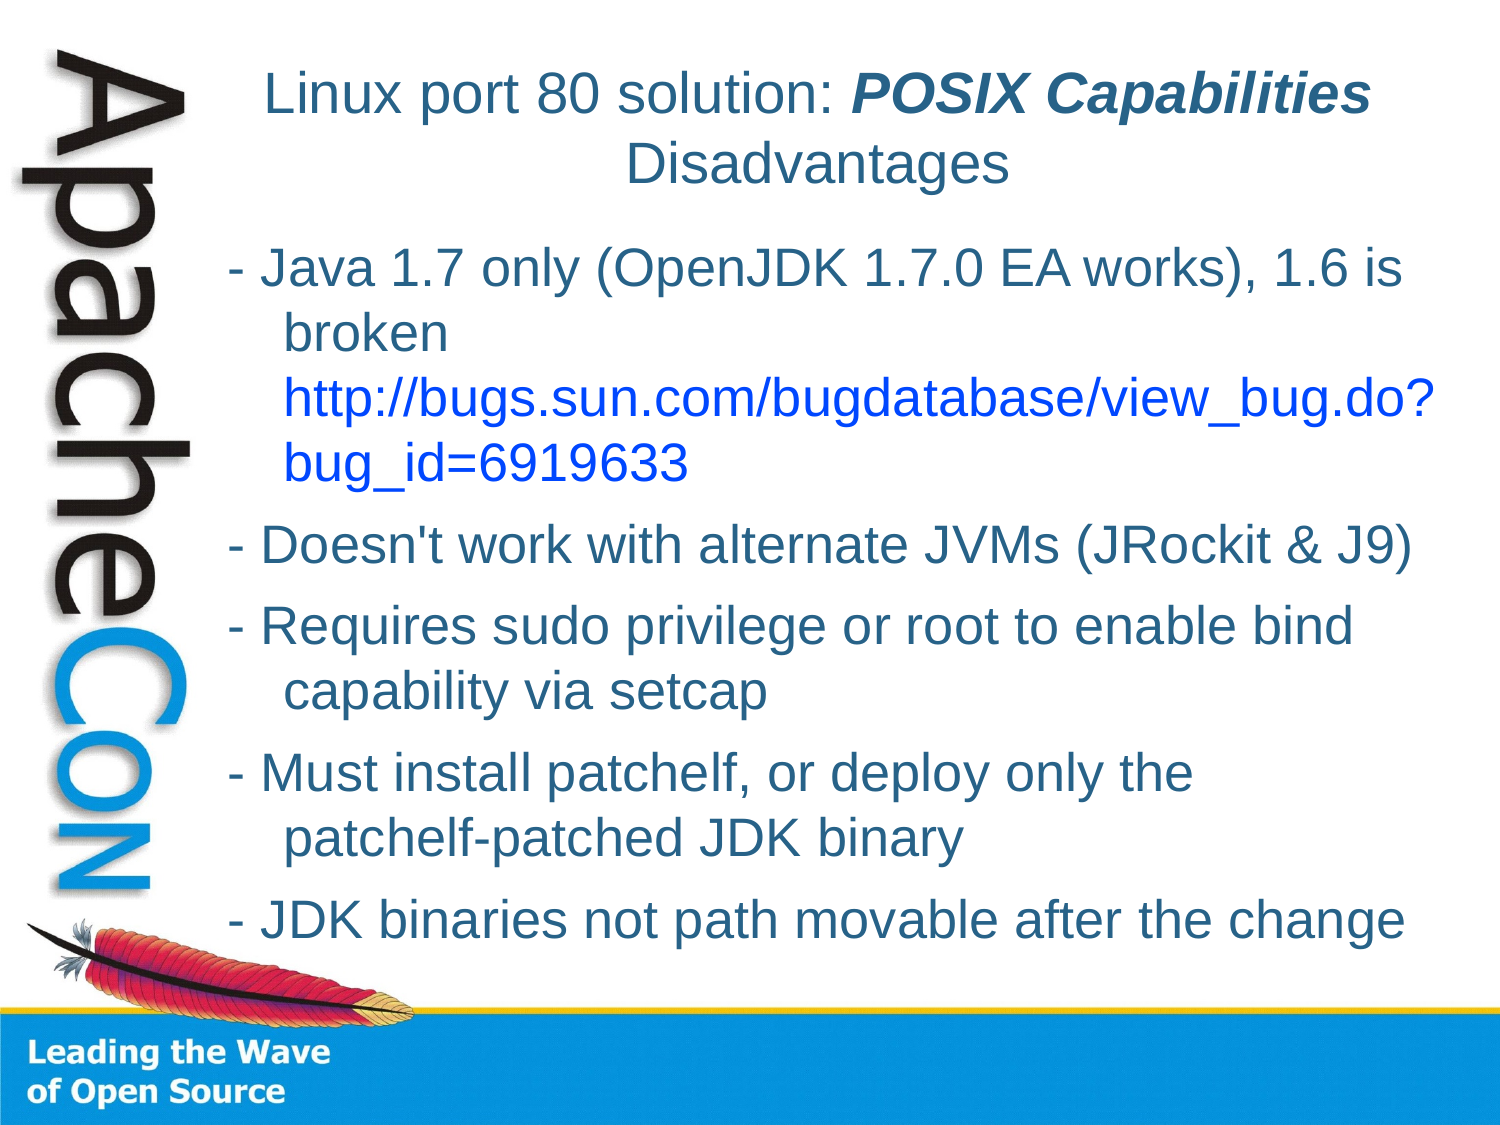

# Linux port 80 solution: POSIX Capabilities Disadvantages
- Java 1.7 only (OpenJDK 1.7.0 EA works), 1.6 is broken http://bugs.sun.com/bugdatabase/view_bug.do?bug_id=6919633
- Doesn't work with alternate JVMs (JRockit & J9)
- Requires sudo privilege or root to enable bind capability via setcap
- Must install patchelf, or deploy only the patchelf-patched JDK binary
- JDK binaries not path movable after the change